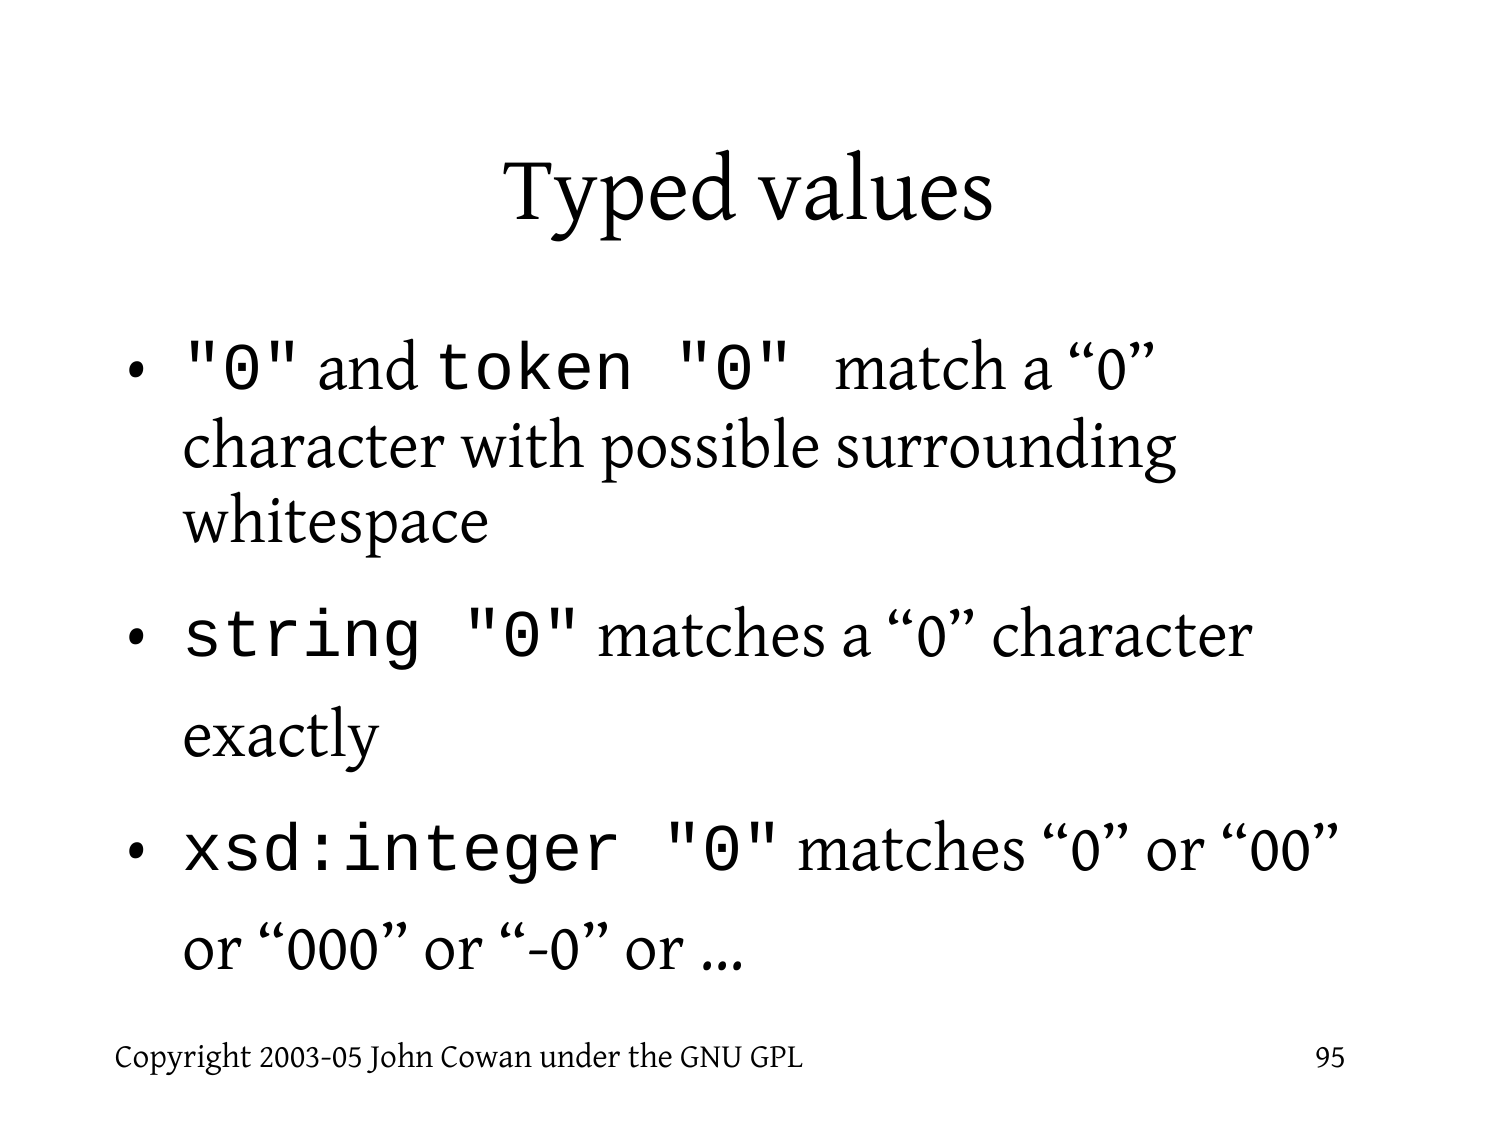

# Typed values
"0" and token "0" match a “0” character with possible surrounding whitespace
string "0" matches a “0” character exactly
xsd:integer "0" matches “0” or “00” or “000” or “-0” or ...